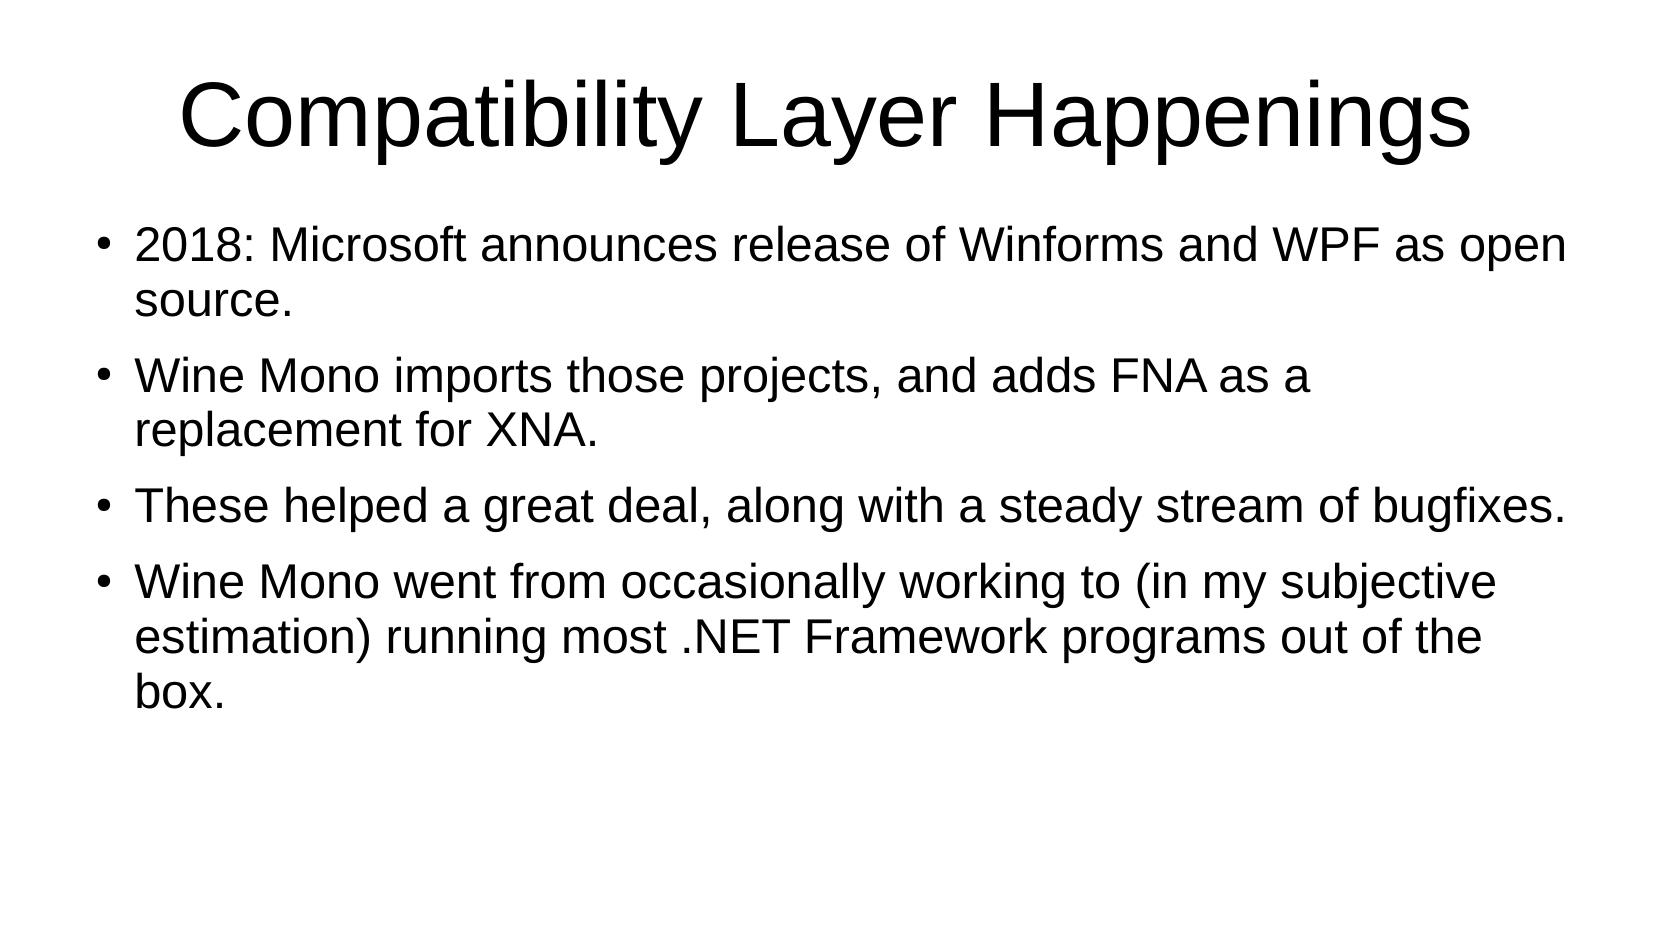

# Compatibility Layer Happenings
2018: Microsoft announces release of Winforms and WPF as open source.
Wine Mono imports those projects, and adds FNA as a replacement for XNA.
These helped a great deal, along with a steady stream of bugfixes.
Wine Mono went from occasionally working to (in my subjective estimation) running most .NET Framework programs out of the box.